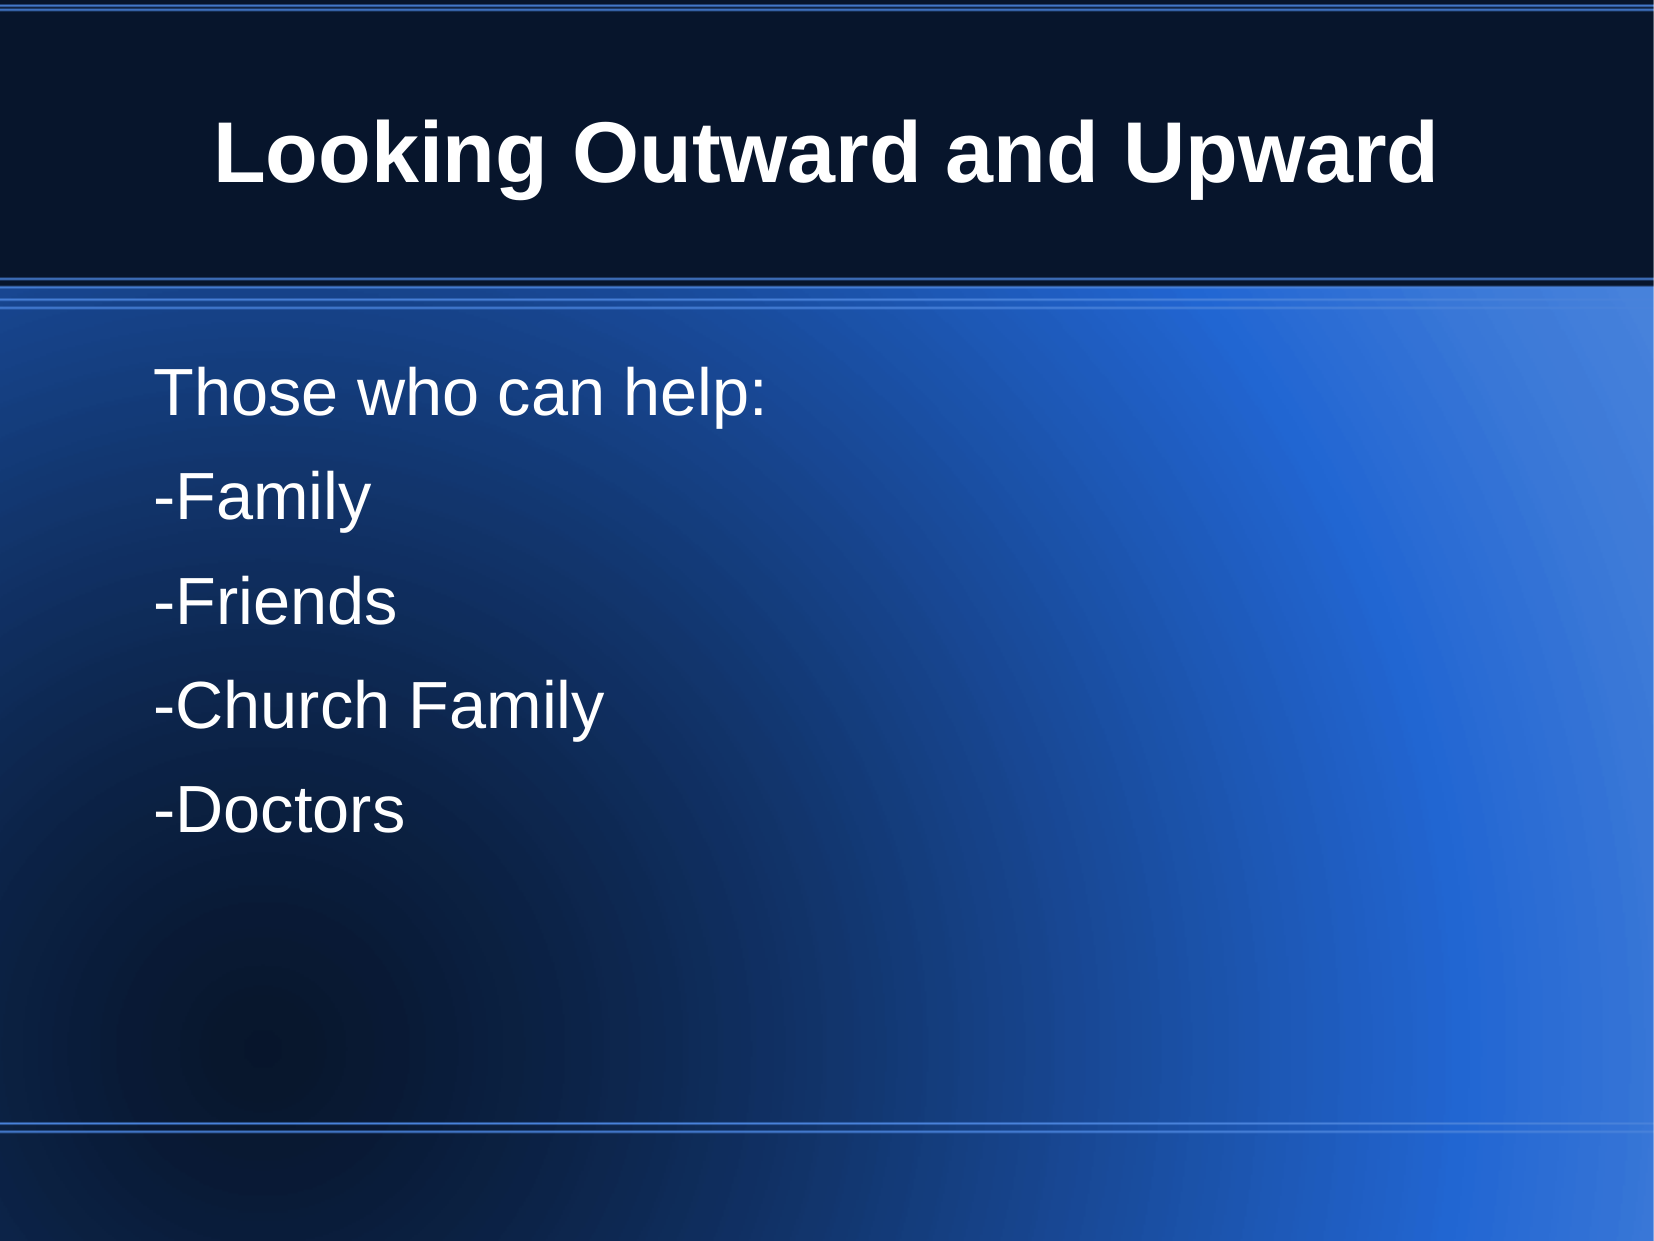

# Looking Outward and Upward
Those who can help:
-Family
-Friends
-Church Family
-Doctors